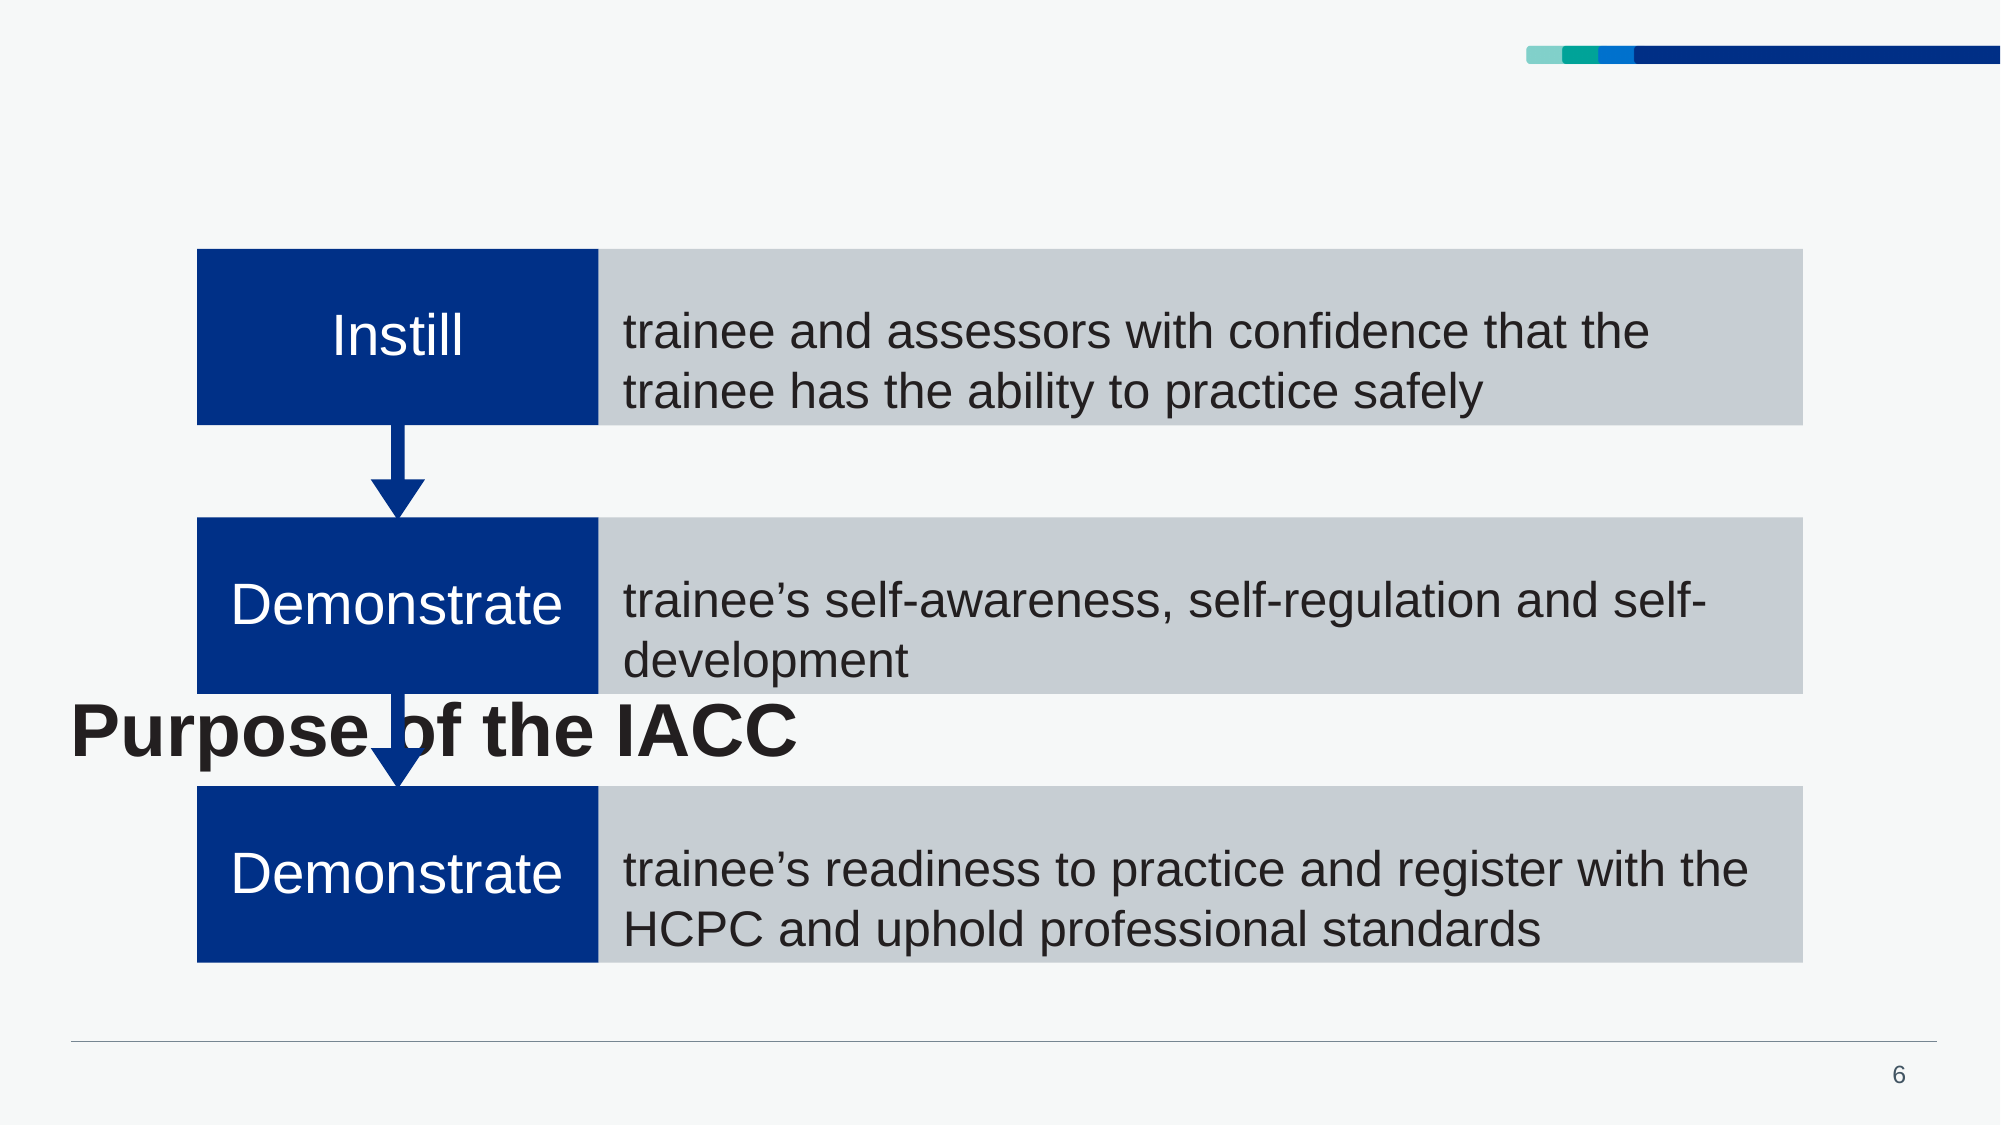

Instill
trainee and assessors with confidence that the trainee has the ability to practice safely
Demonstrate
trainee’s self-awareness, self-regulation and self-development
Demonstrate
trainee’s readiness to practice and register with the HCPC and uphold professional standards
# Purpose of the IACC